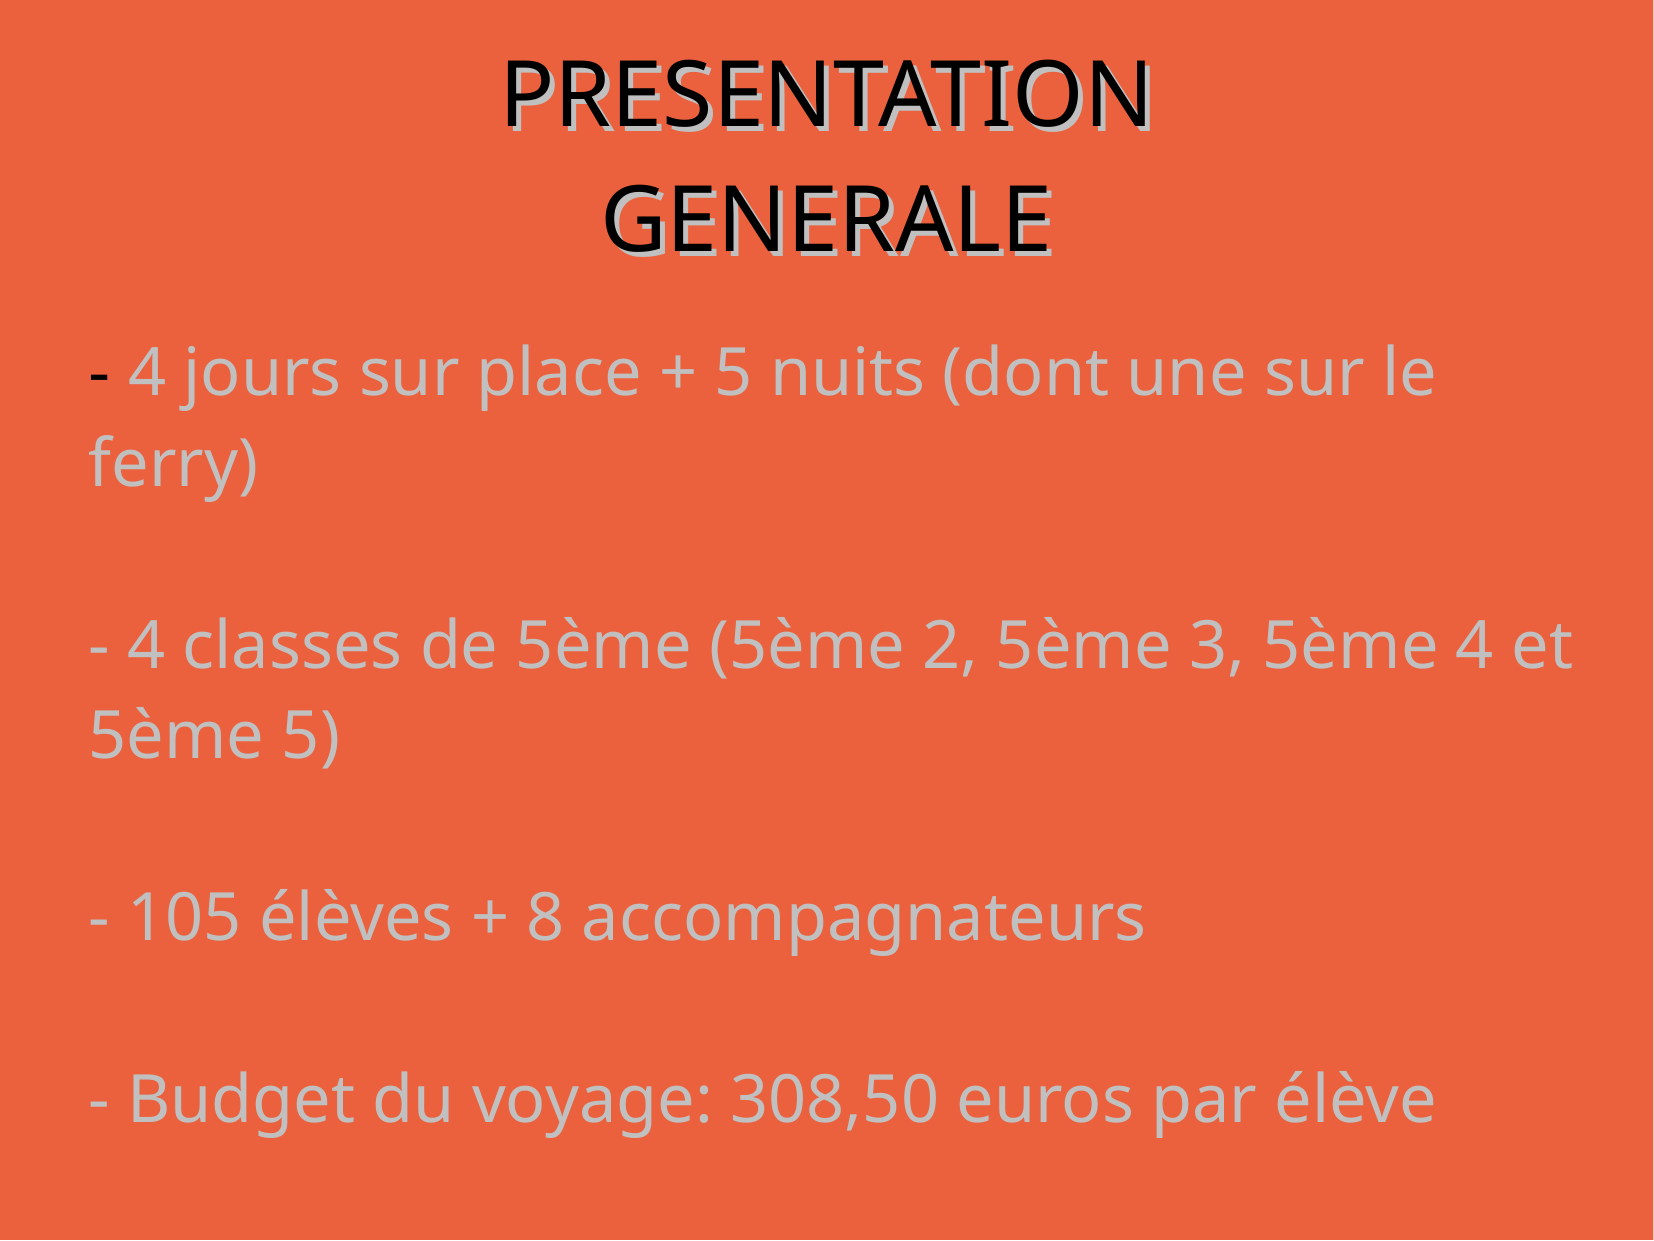

# PRESENTATION GENERALE
- 4 jours sur place + 5 nuits (dont une sur le ferry)
- 4 classes de 5ème (5ème 2, 5ème 3, 5ème 4 et 5ème 5)
- 105 élèves + 8 accompagnateurs
- Budget du voyage: 308,50 euros par élève